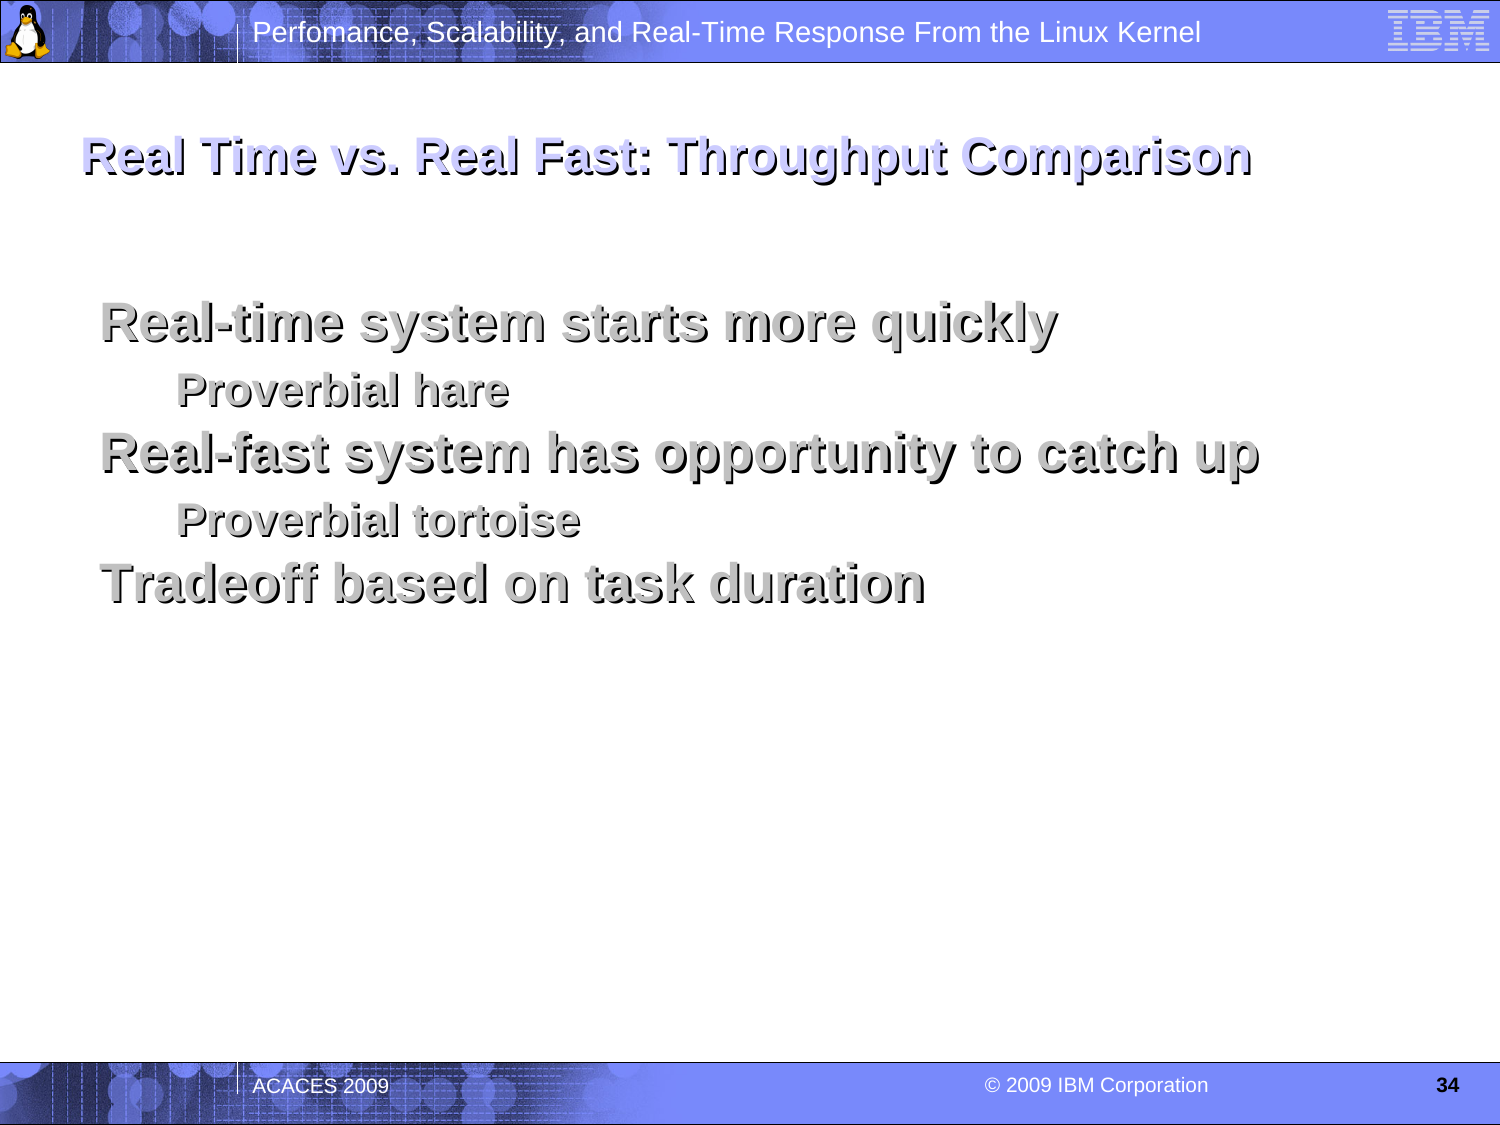

# Real Time vs. Real Fast: Throughput Comparison
Real-time system starts more quickly
Proverbial hare
Real-fast system has opportunity to catch up
Proverbial tortoise
Tradeoff based on task duration
34